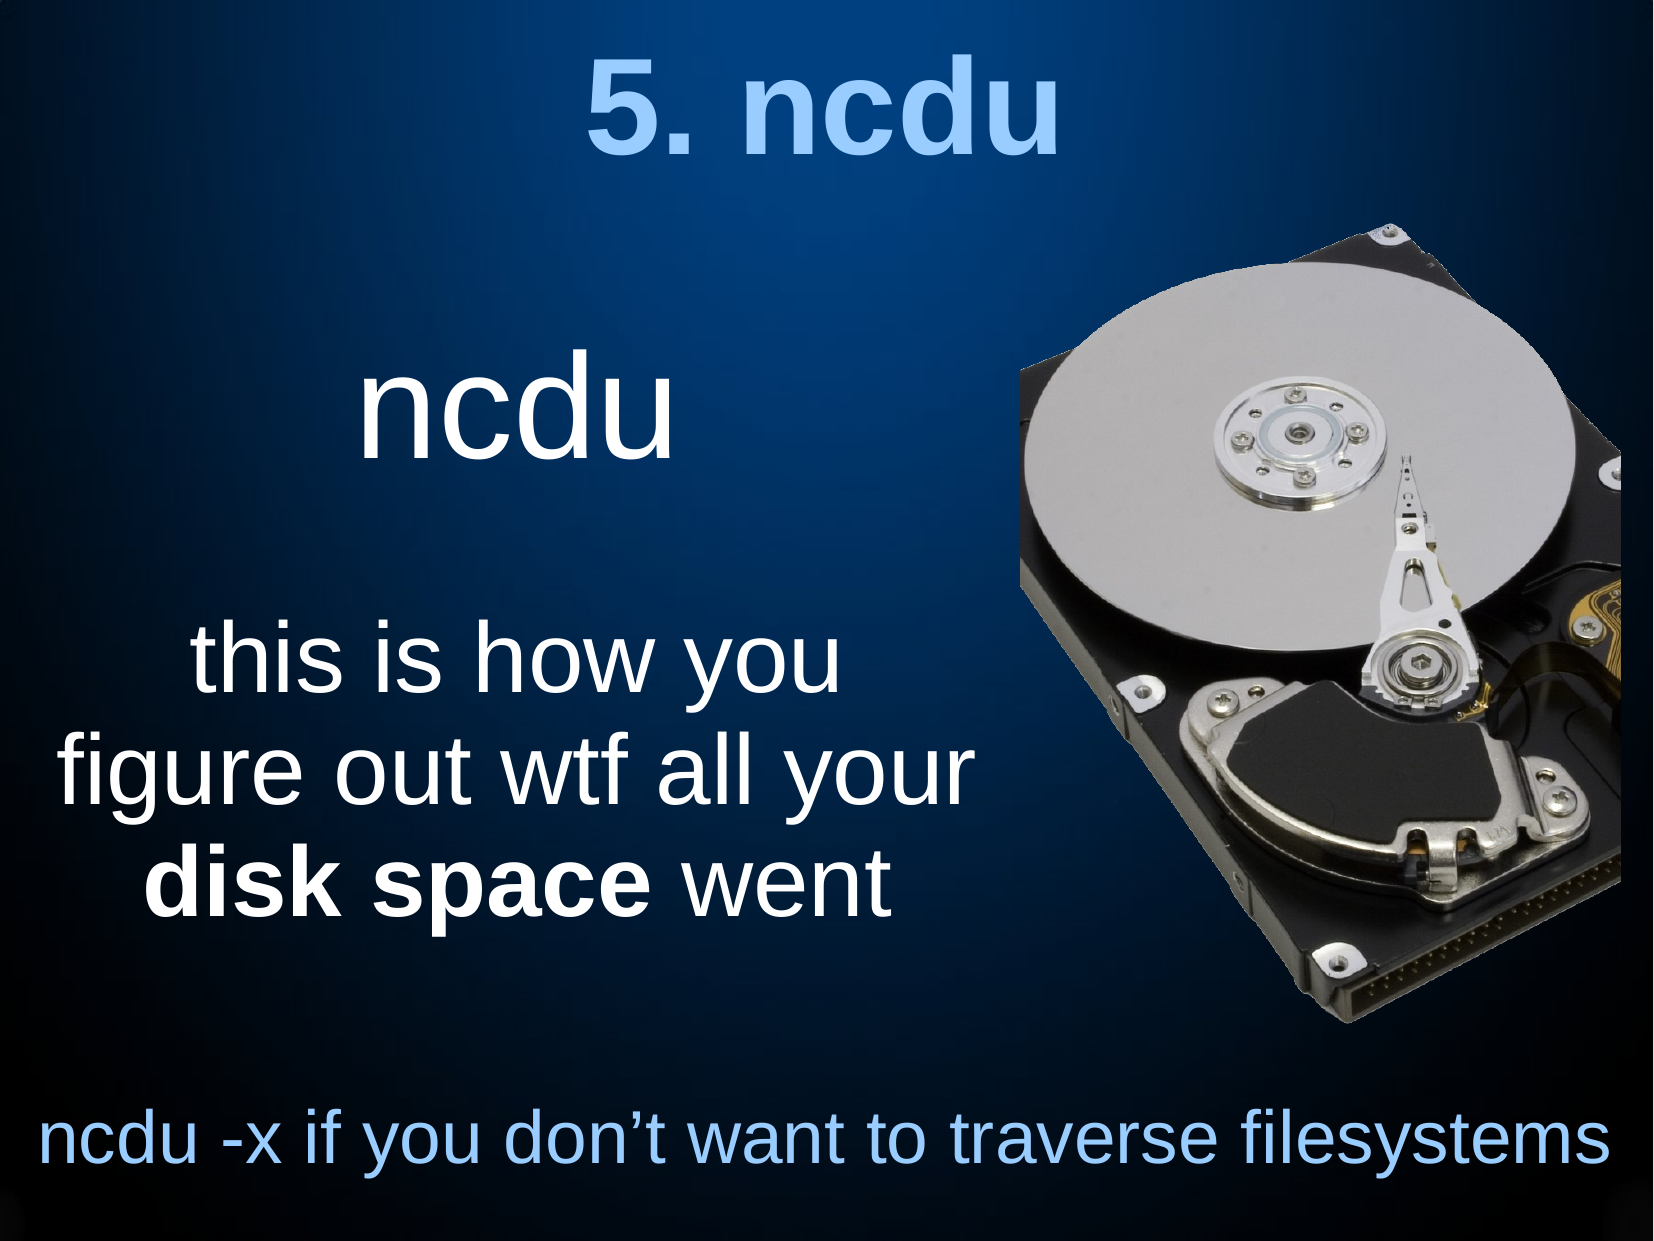

# 5. ncdu
ncdu
this is how you
figure out wtf all your disk space went
ncdu -x if you don’t want to traverse filesystems